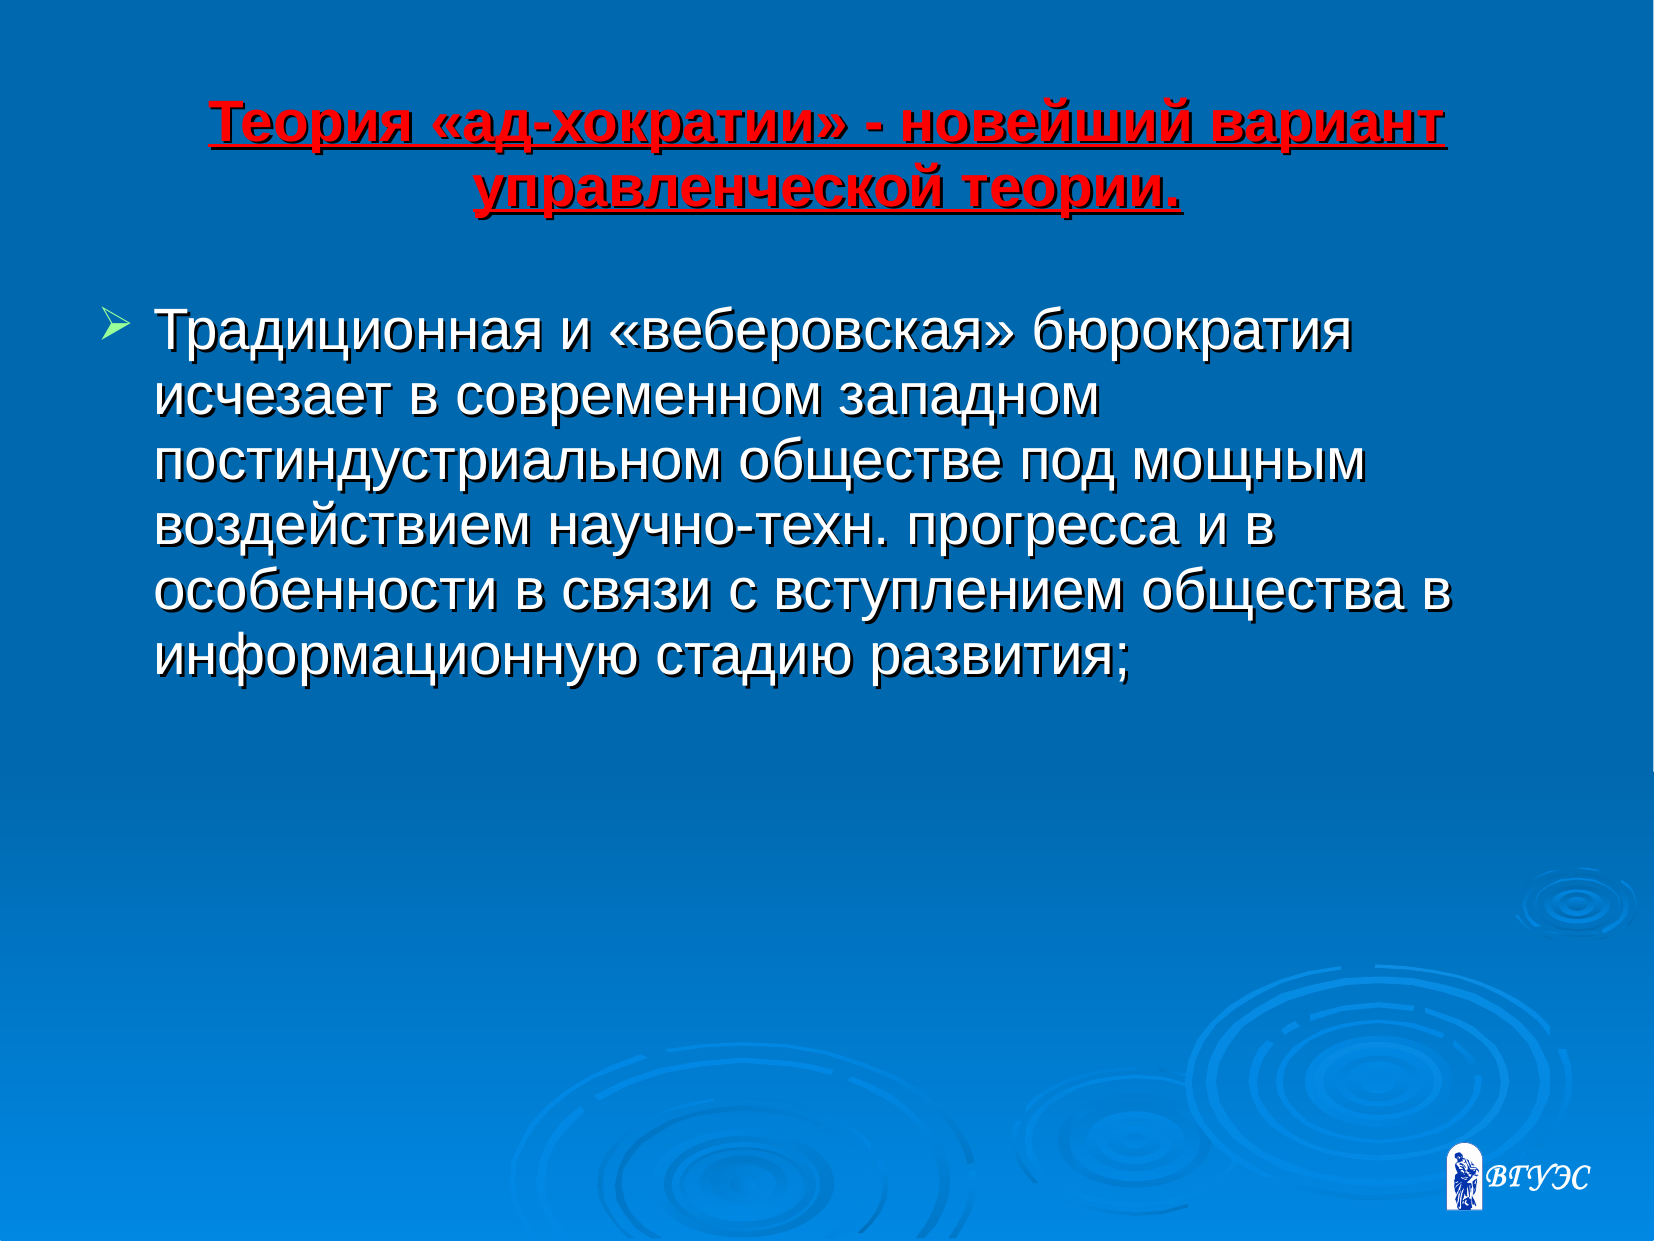

# Теория «ад-хократии» - новейший вариант управленческой теории.
Традиционная и «веберовская» бюрократия исчезает в современном западном постиндустриальном обществе под мощным воздействием научно-техн. прогресса и в особенности в связи с вступлением общества в информационную стадию развития;